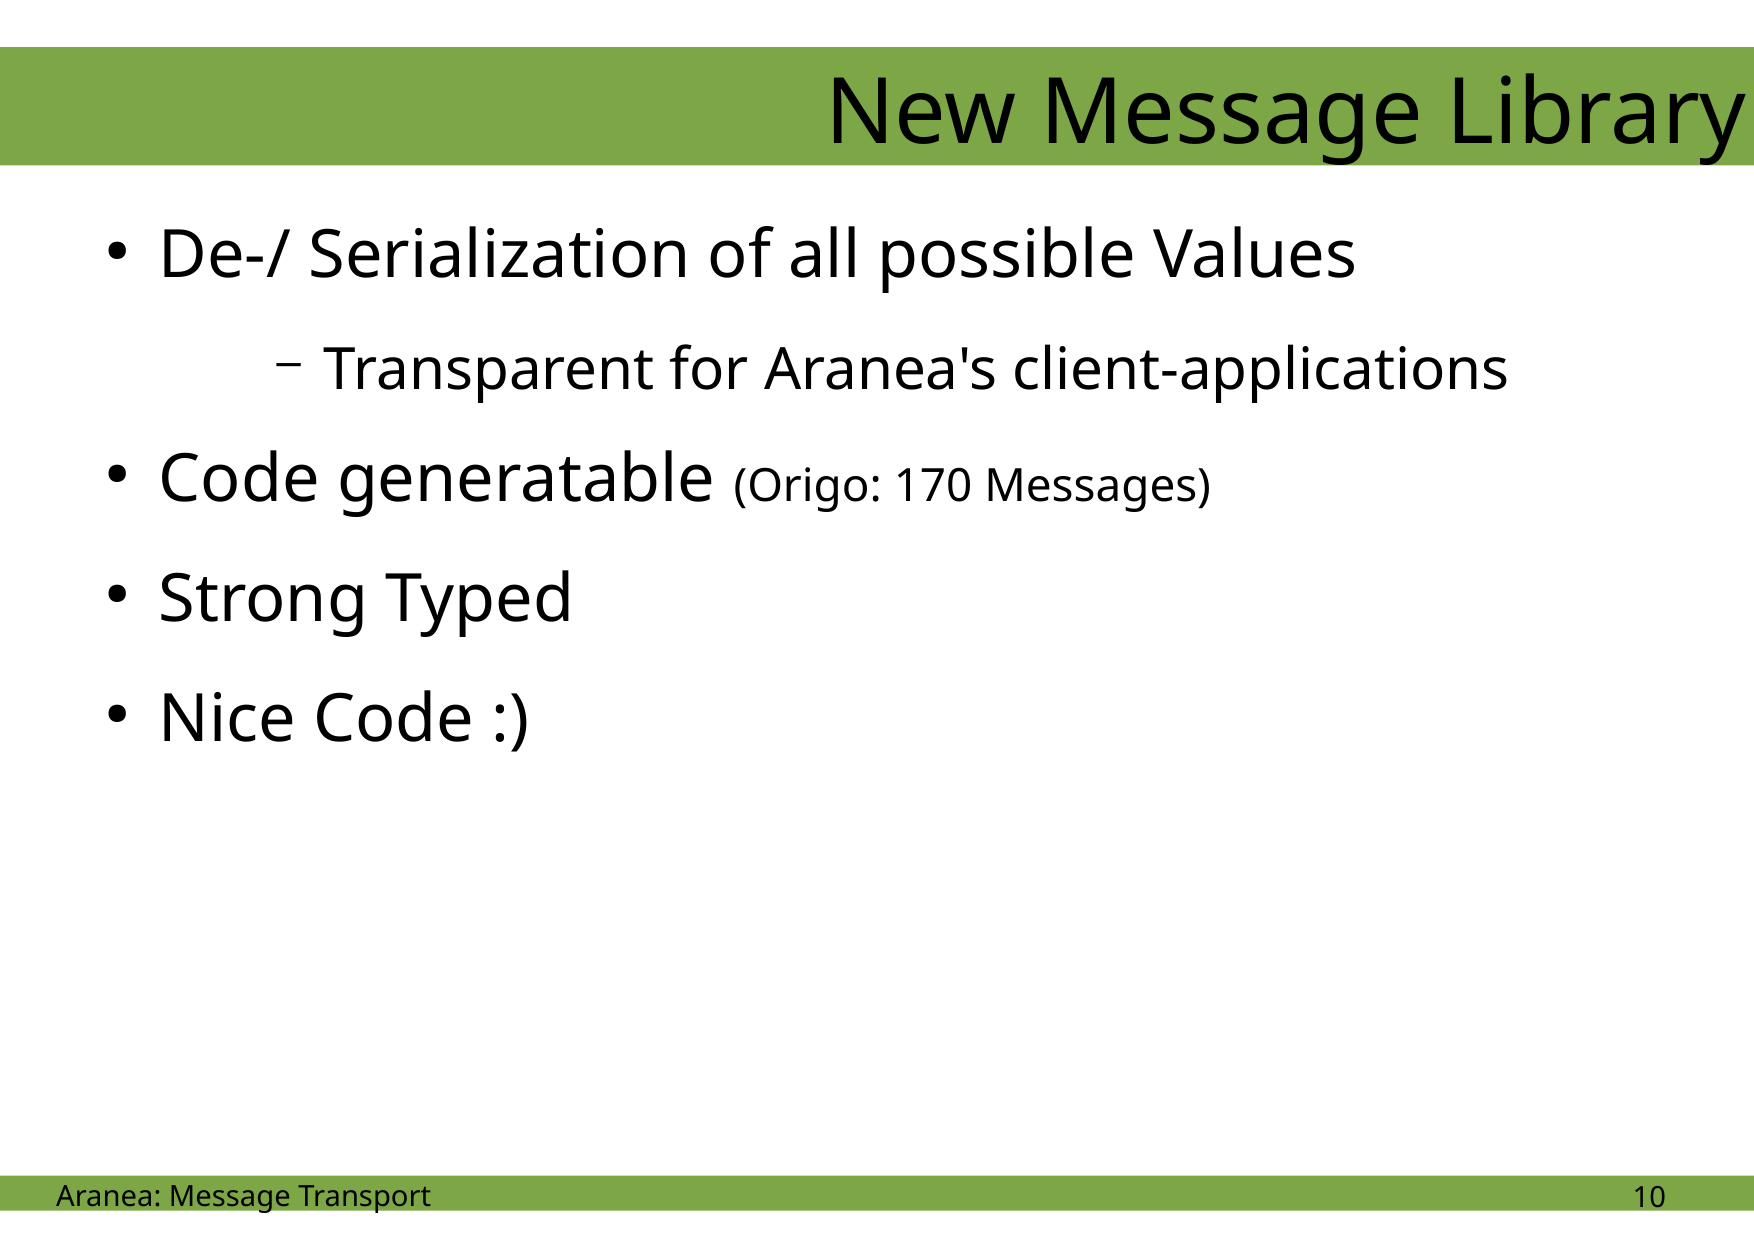

# New Message Library
De-/ Serialization of all possible Values
Transparent for Aranea's client-applications
Code generatable (Origo: 170 Messages)
Strong Typed
Nice Code :)
10